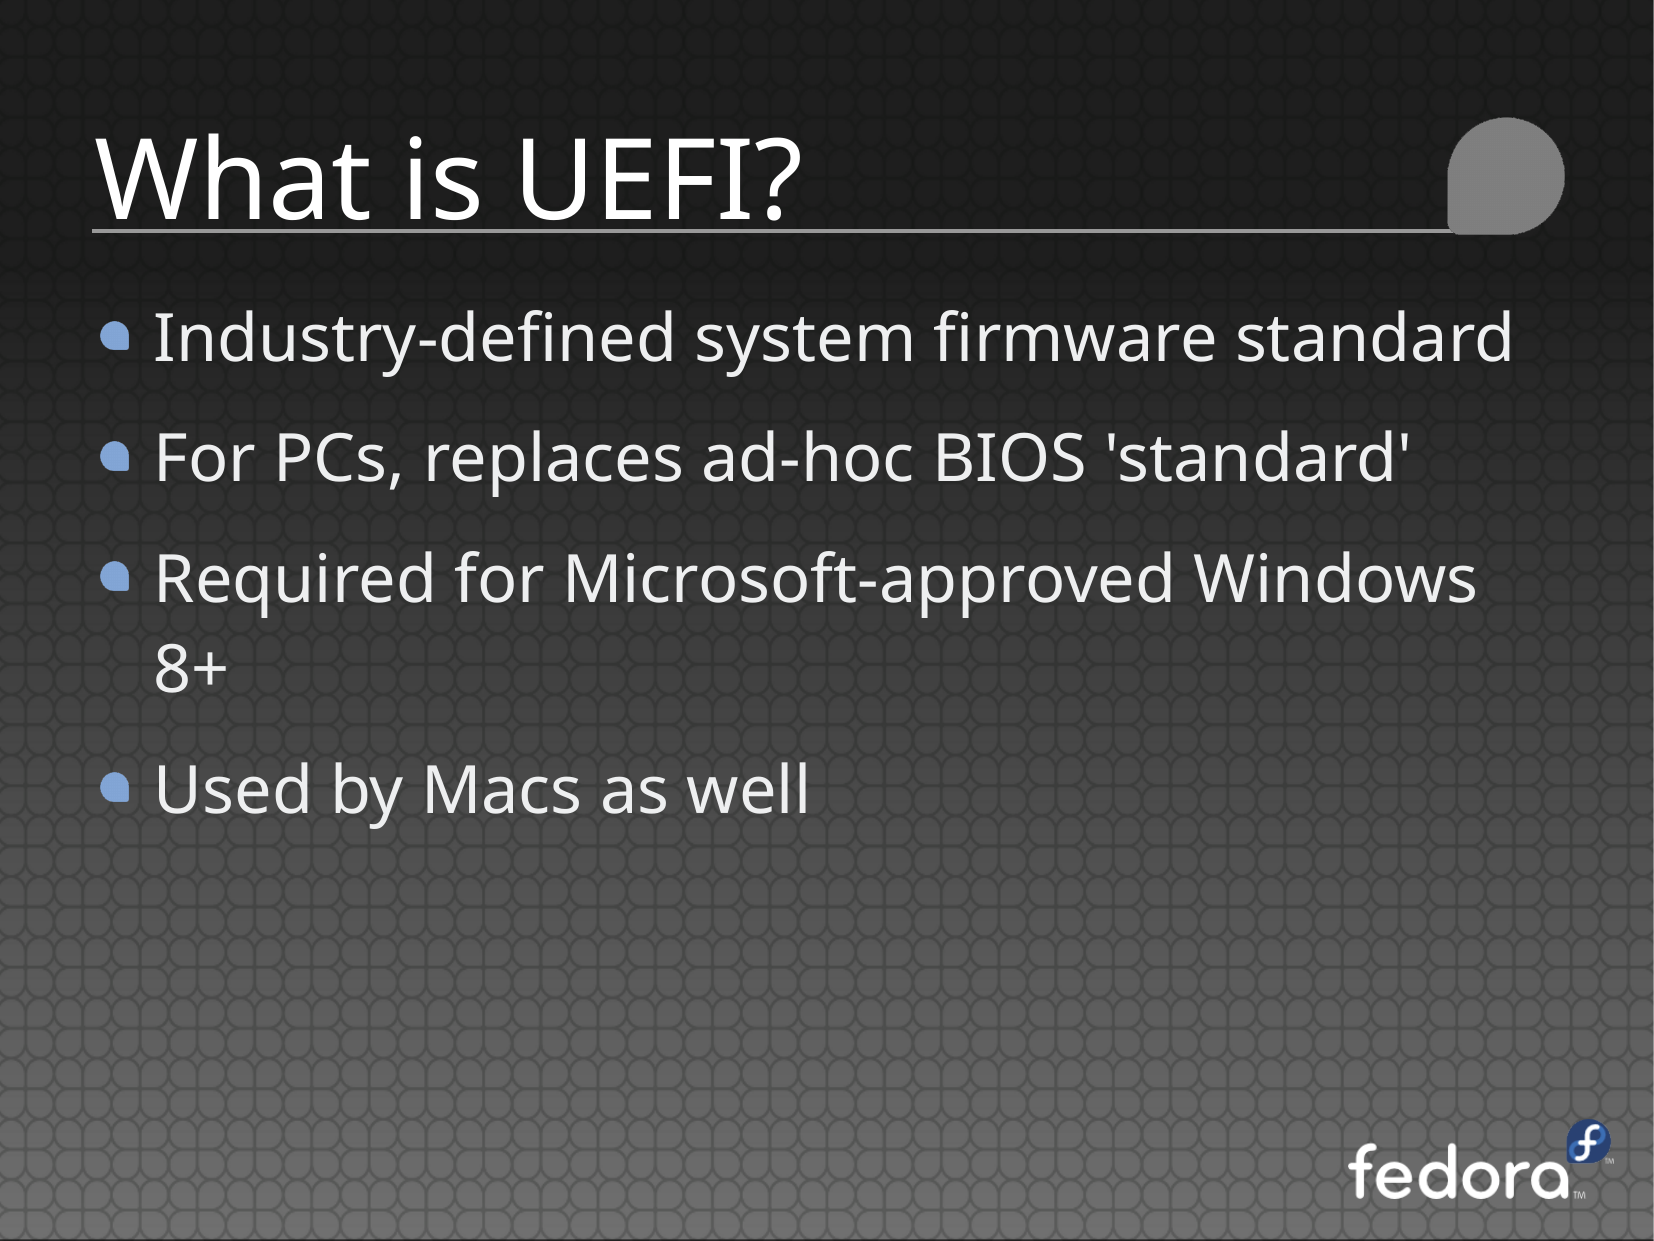

What is UEFI?
# Industry-defined system firmware standard
For PCs, replaces ad-hoc BIOS 'standard'
Required for Microsoft-approved Windows 8+
Used by Macs as well